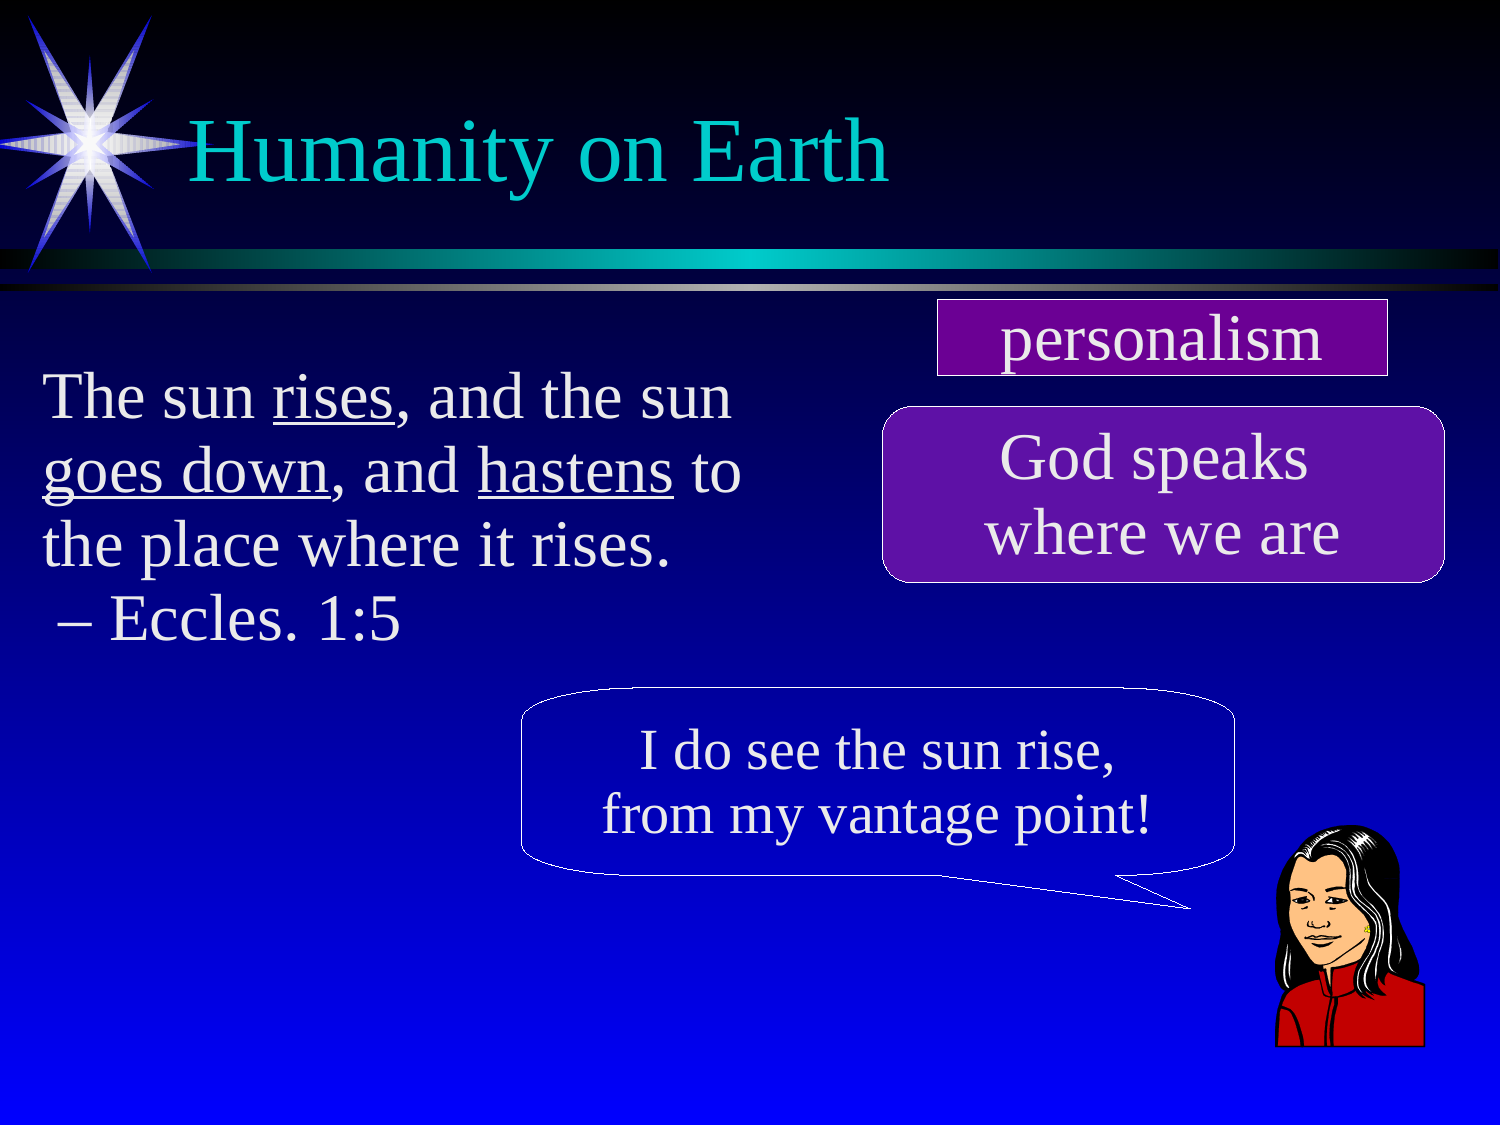

# Humanity on Earth
personalism
The sun rises, and the sun goes down, and hastens to the place where it rises.
 – Eccles. 1:5
God speaks
where we are
I do see the sun rise,
from my vantage point!